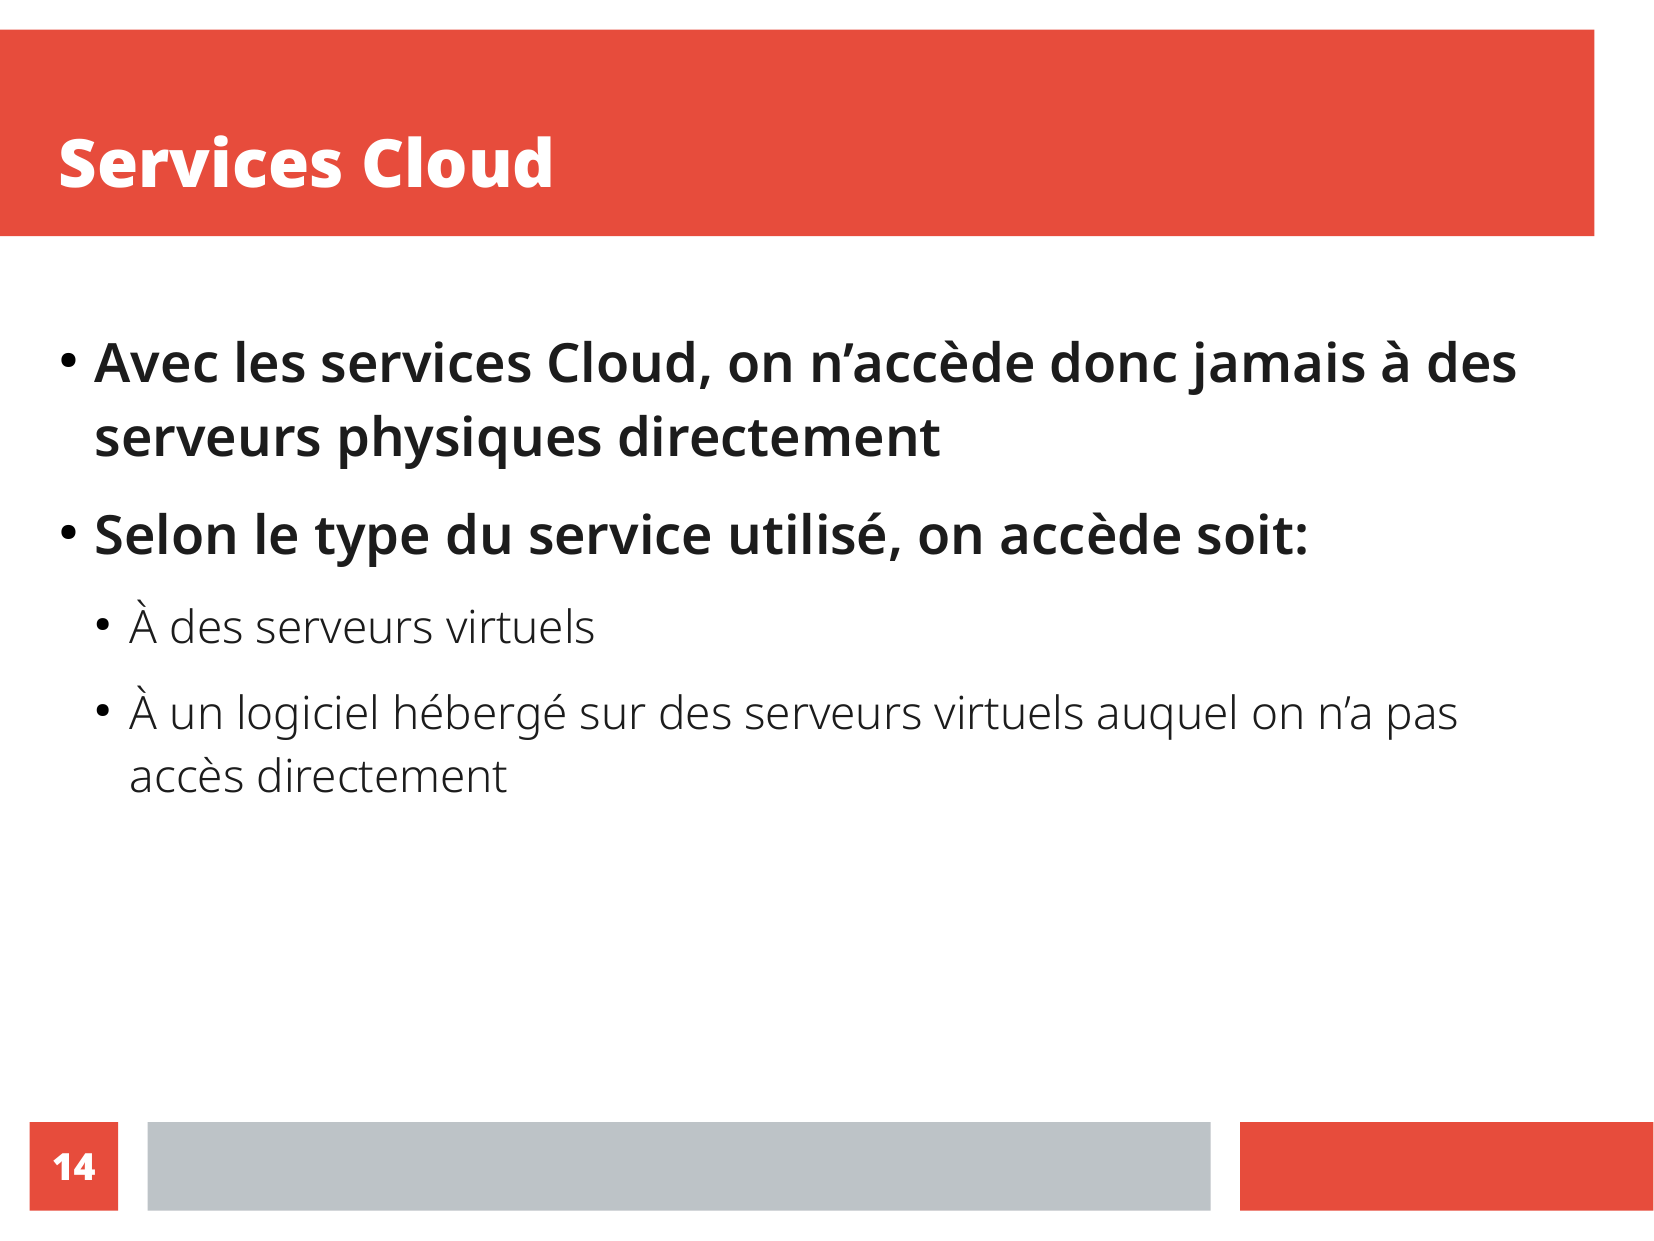

# Services Cloud
Avec les services Cloud, on n’accède donc jamais à des serveurs physiques directement
Selon le type du service utilisé, on accède soit:
À des serveurs virtuels
À un logiciel hébergé sur des serveurs virtuels auquel on n’a pas accès directement
14